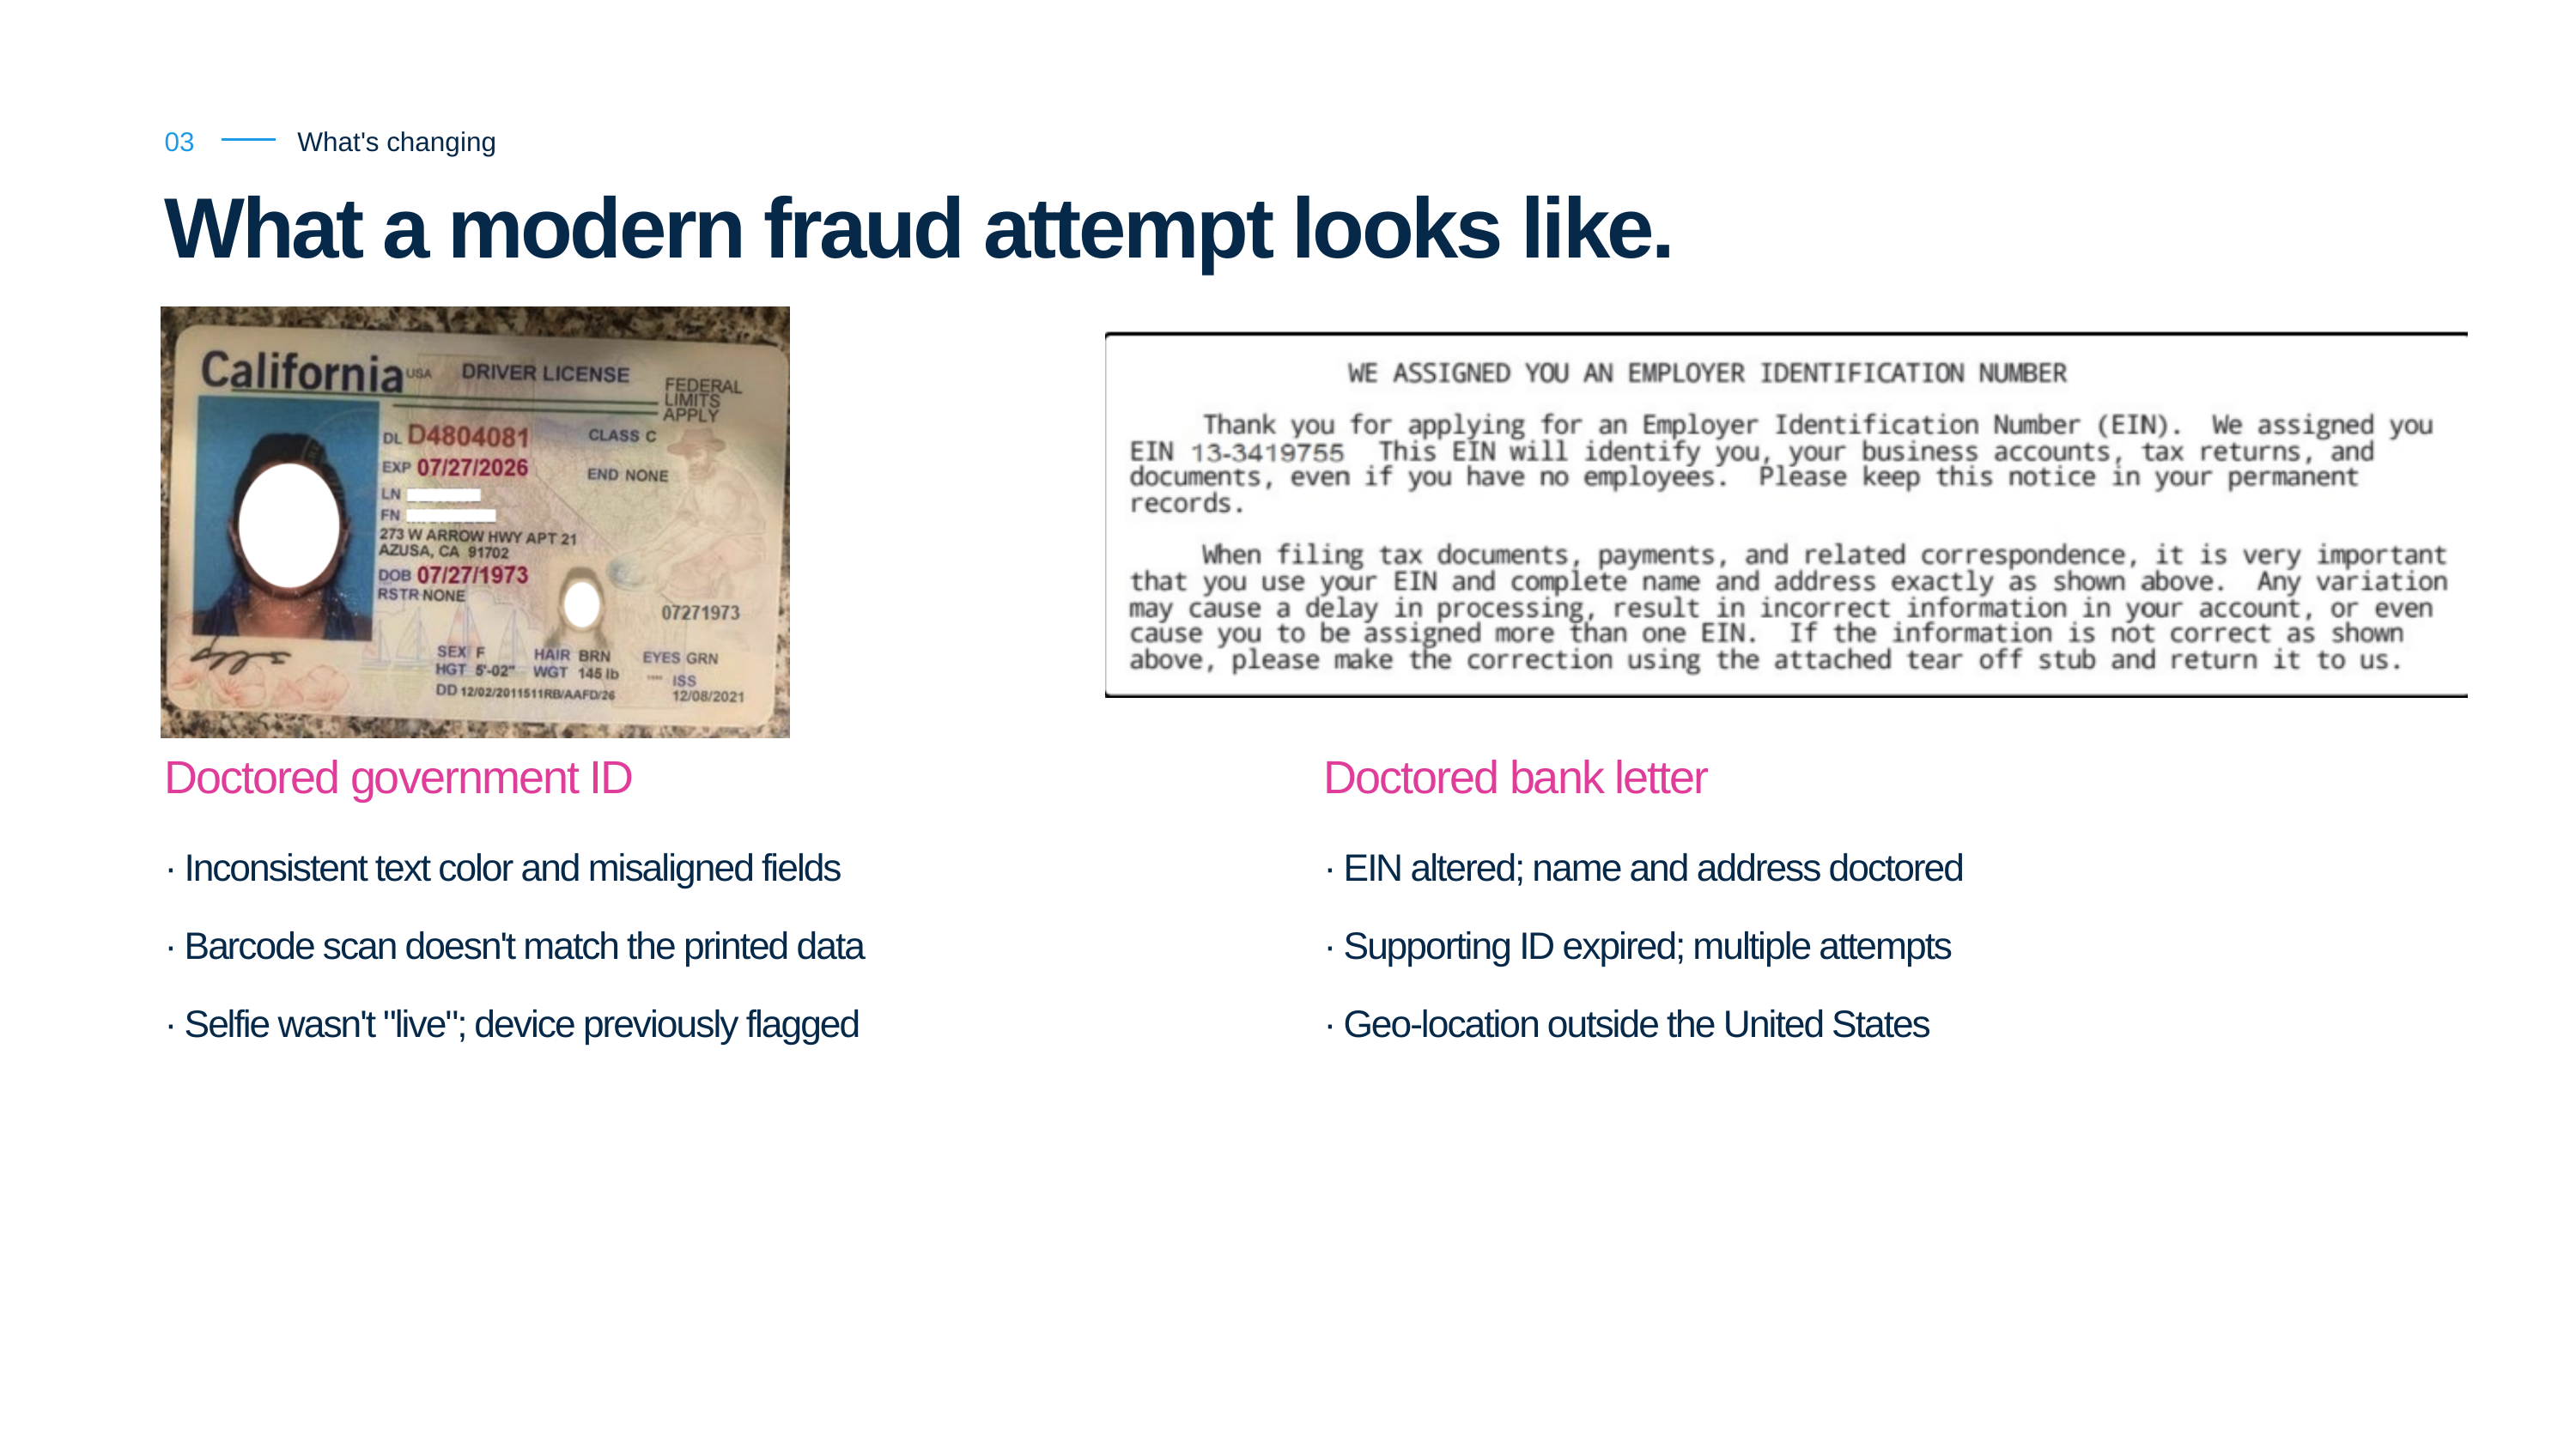

03
What's changing
What a modern fraud attempt looks like.
Doctored government ID
Doctored bank letter
· Inconsistent text color and misaligned fields
· EIN altered; name and address doctored
· Barcode scan doesn't match the printed data
· Supporting ID expired; multiple attempts
· Selfie wasn't "live"; device previously flagged
· Geo-location outside the United States